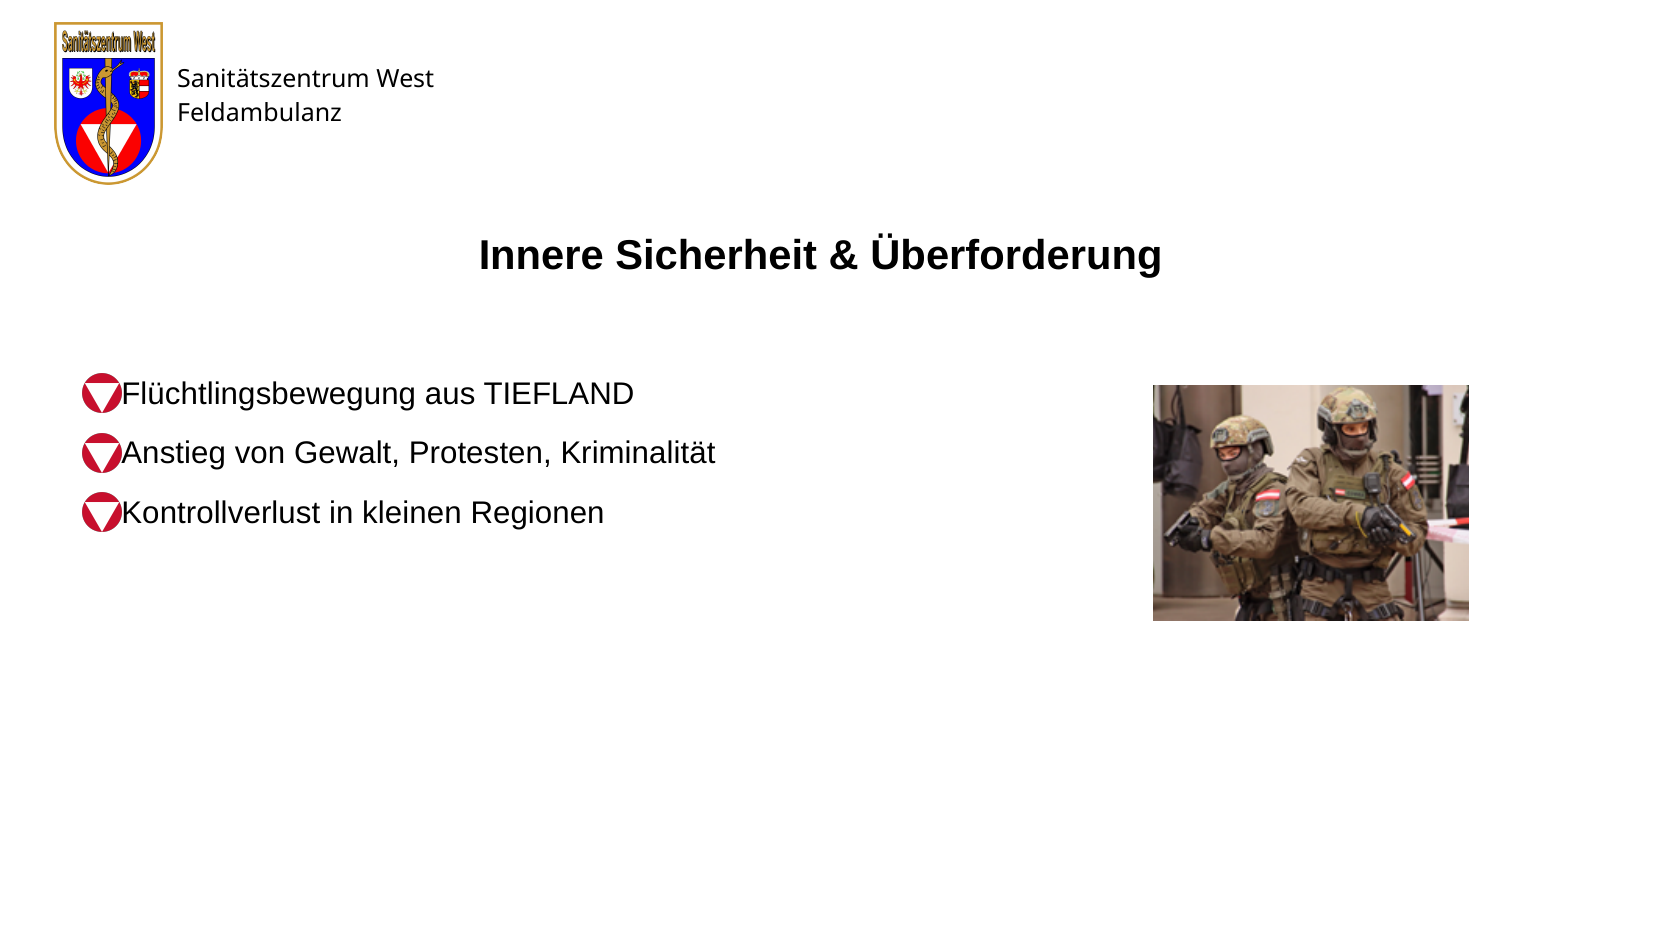

# Innere Sicherheit & Überforderung
Flüchtlingsbewegung aus TIEFLAND
Anstieg von Gewalt, Protesten, Kriminalität
Kontrollverlust in kleinen Regionen